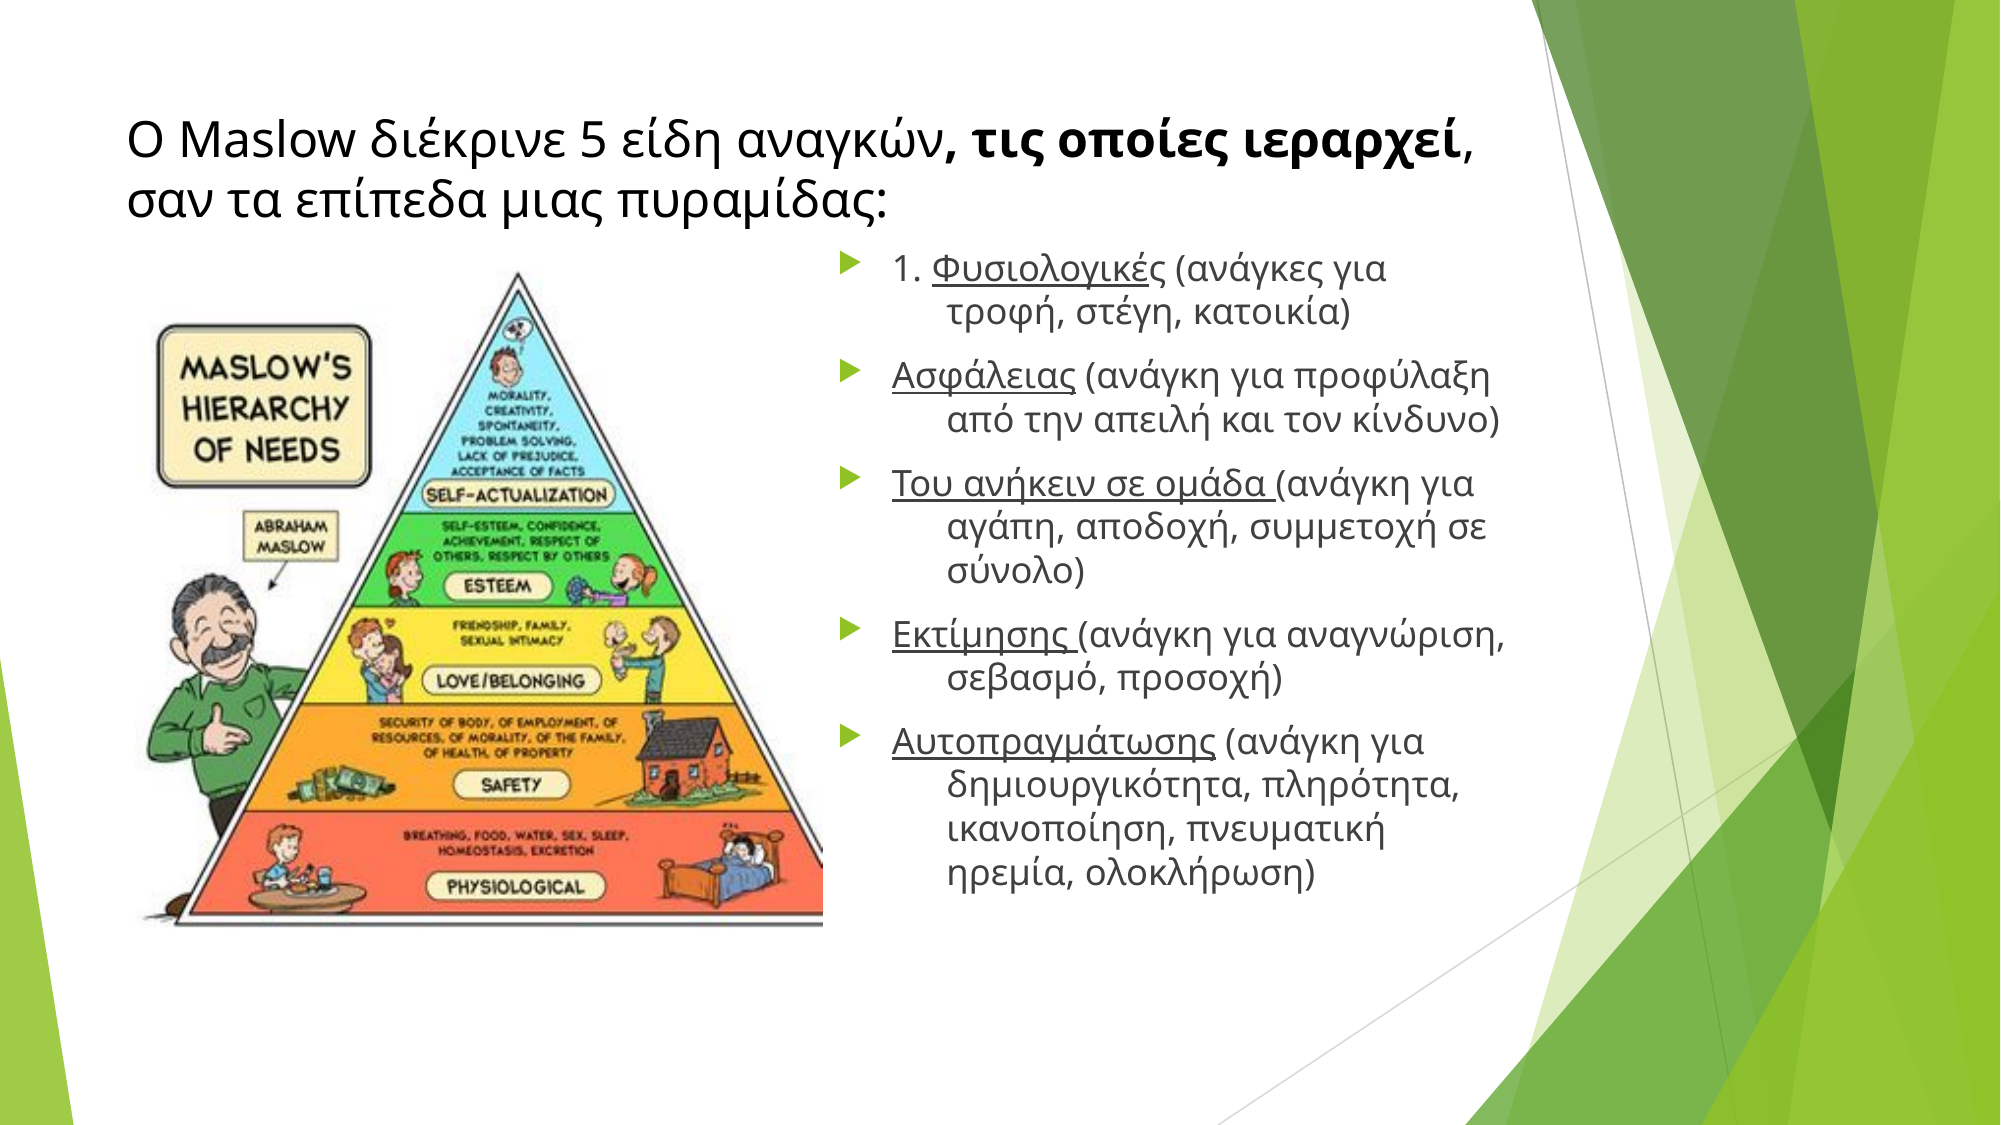

# O Maslow διέκρινε 5 είδη αναγκών, τις οποίες ιεραρχεί, σαν τα επίπεδα μιας πυραμίδας:
1. Φυσιολογικές (ανάγκες για τροφή, στέγη, κατοικία)
Ασφάλειας (ανάγκη για προφύλαξη από την απειλή και τον κίνδυνο)
Του ανήκειν σε ομάδα (ανάγκη για αγάπη, αποδοχή, συμμετοχή σε σύνολο)
Εκτίμησης (ανάγκη για αναγνώριση, σεβασμό, προσοχή)
Αυτοπραγμάτωσης (ανάγκη για δημιουργικότητα, πληρότητα, ικανοποίηση, πνευματική ηρεμία, ολοκλήρωση)